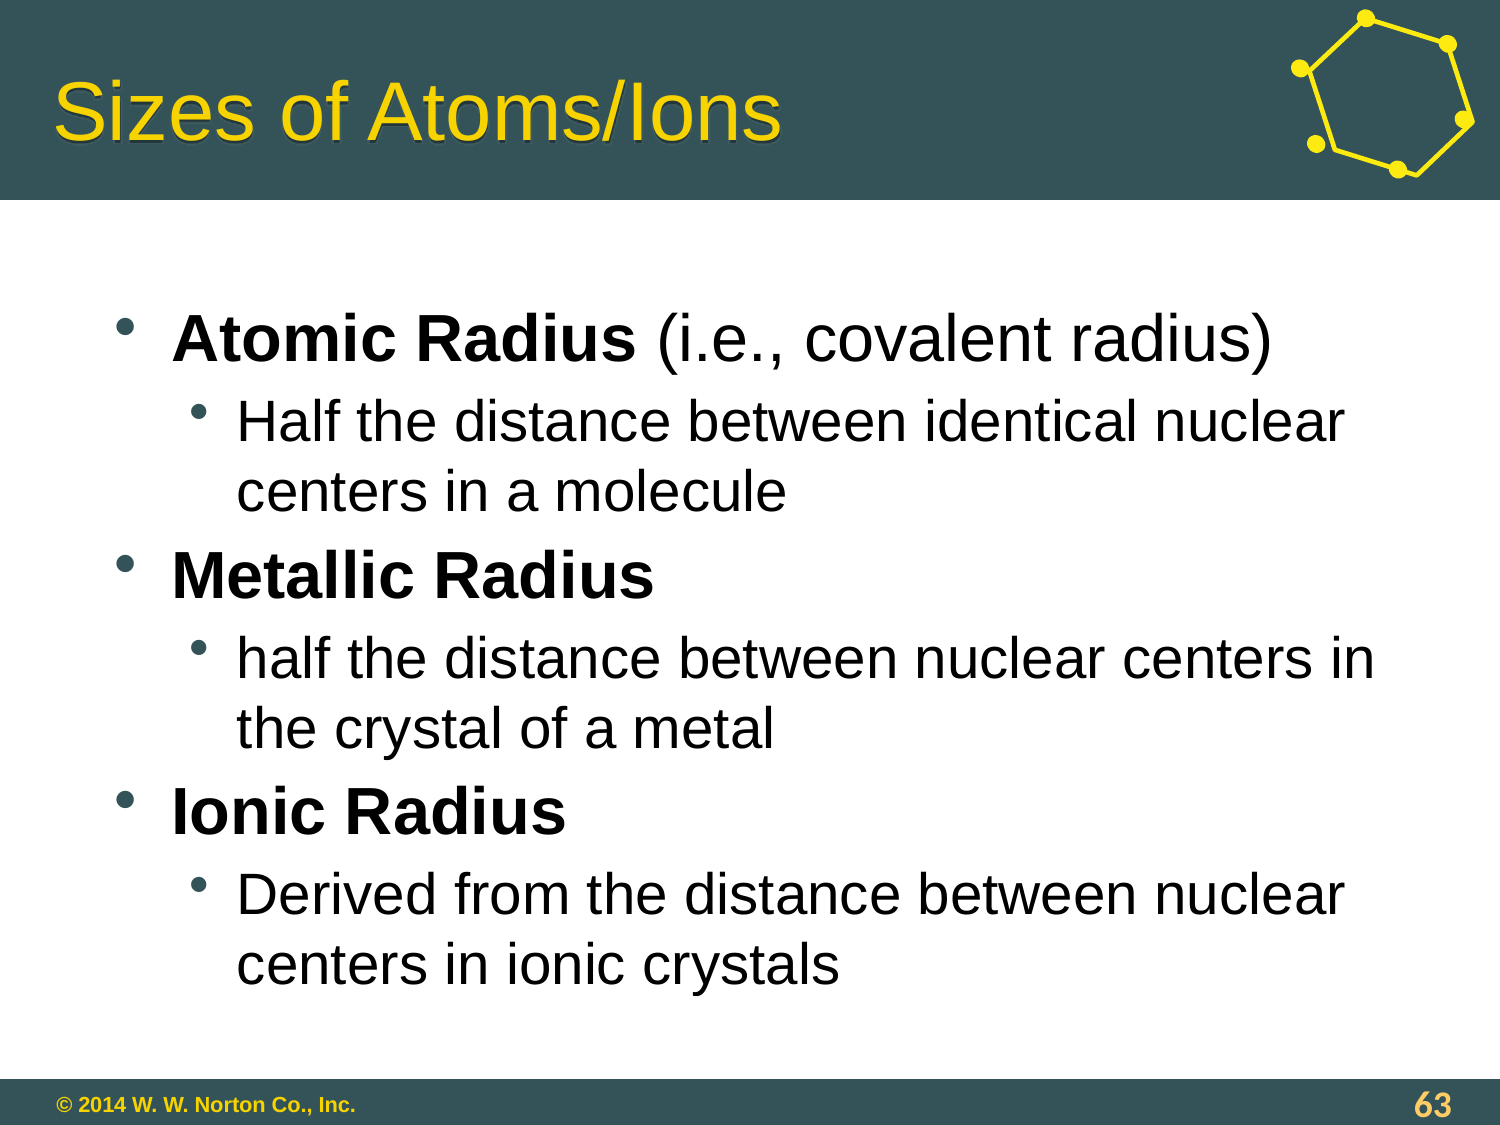

Sizes of Atoms/Ions
# Atomic Radius (i.e., covalent radius)
Half the distance between identical nuclear centers in a molecule
Metallic Radius
half the distance between nuclear centers in the crystal of a metal
Ionic Radius
Derived from the distance between nuclear centers in ionic crystals